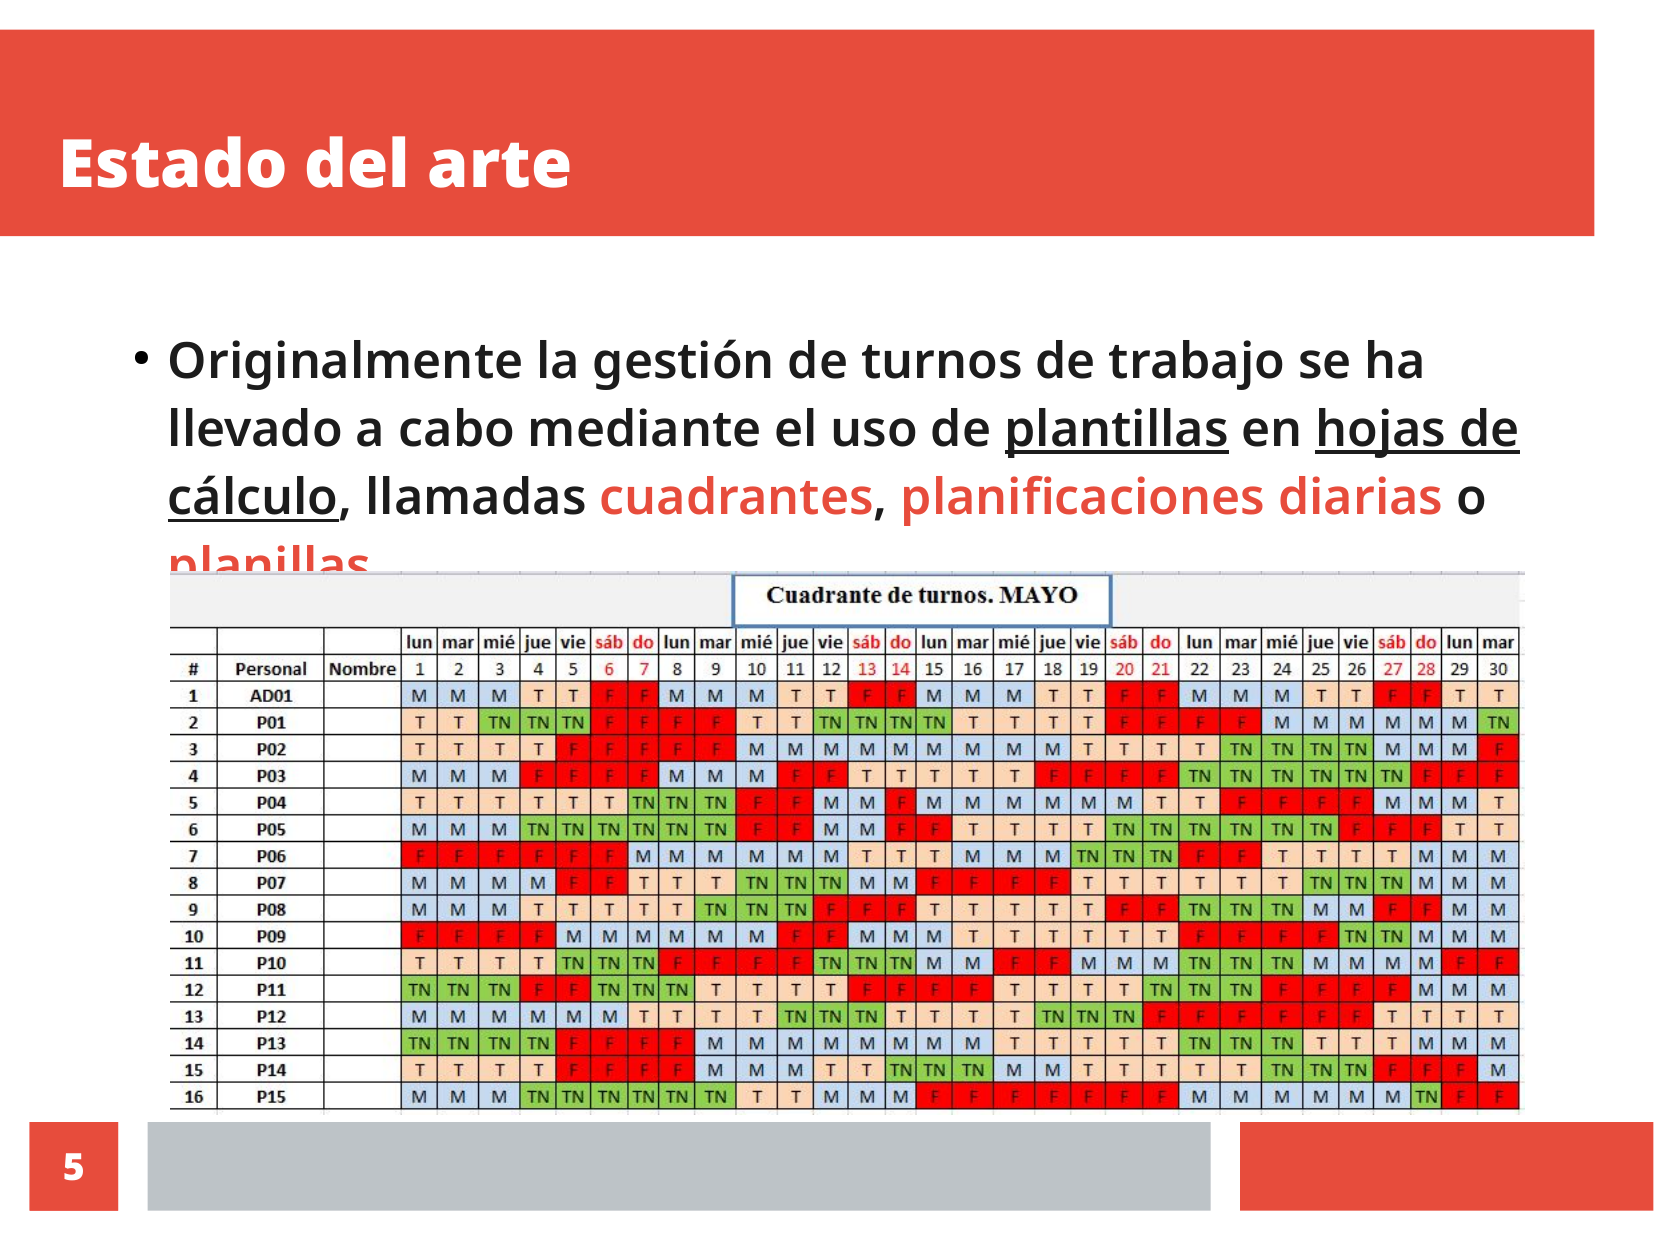

# Estado del arte
Originalmente la gestión de turnos de trabajo se ha llevado a cabo mediante el uso de plantillas en hojas de cálculo, llamadas cuadrantes, planificaciones diarias o planillas.
5